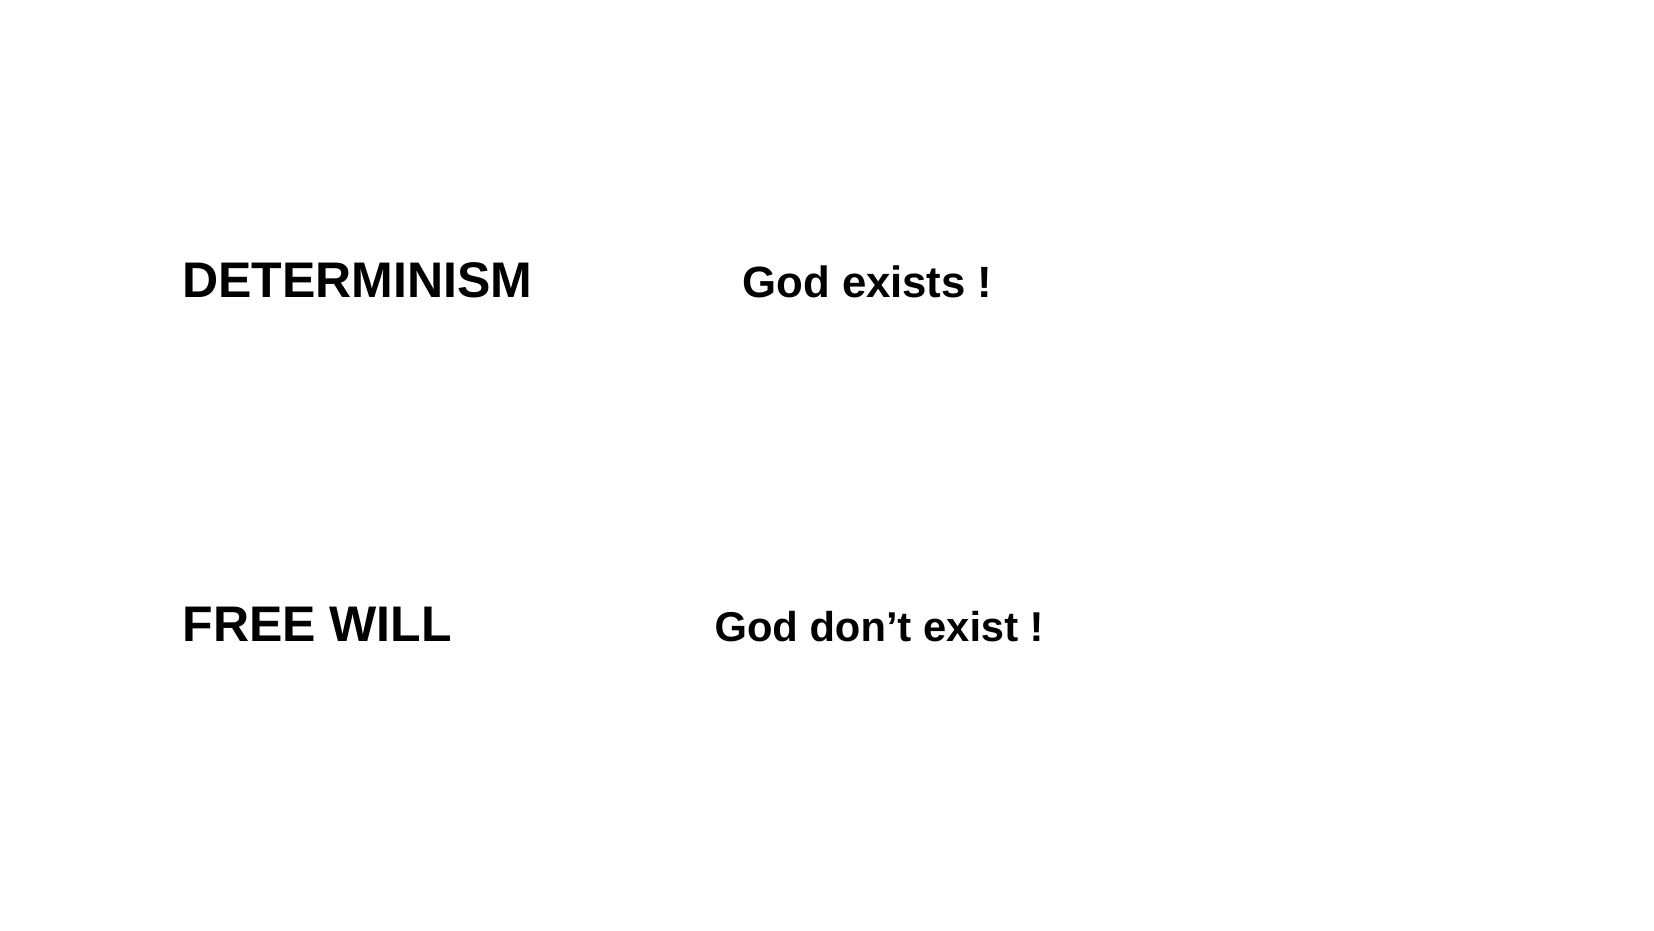

DETERMINISM God exists !
 FREE WILL God don’t exist !